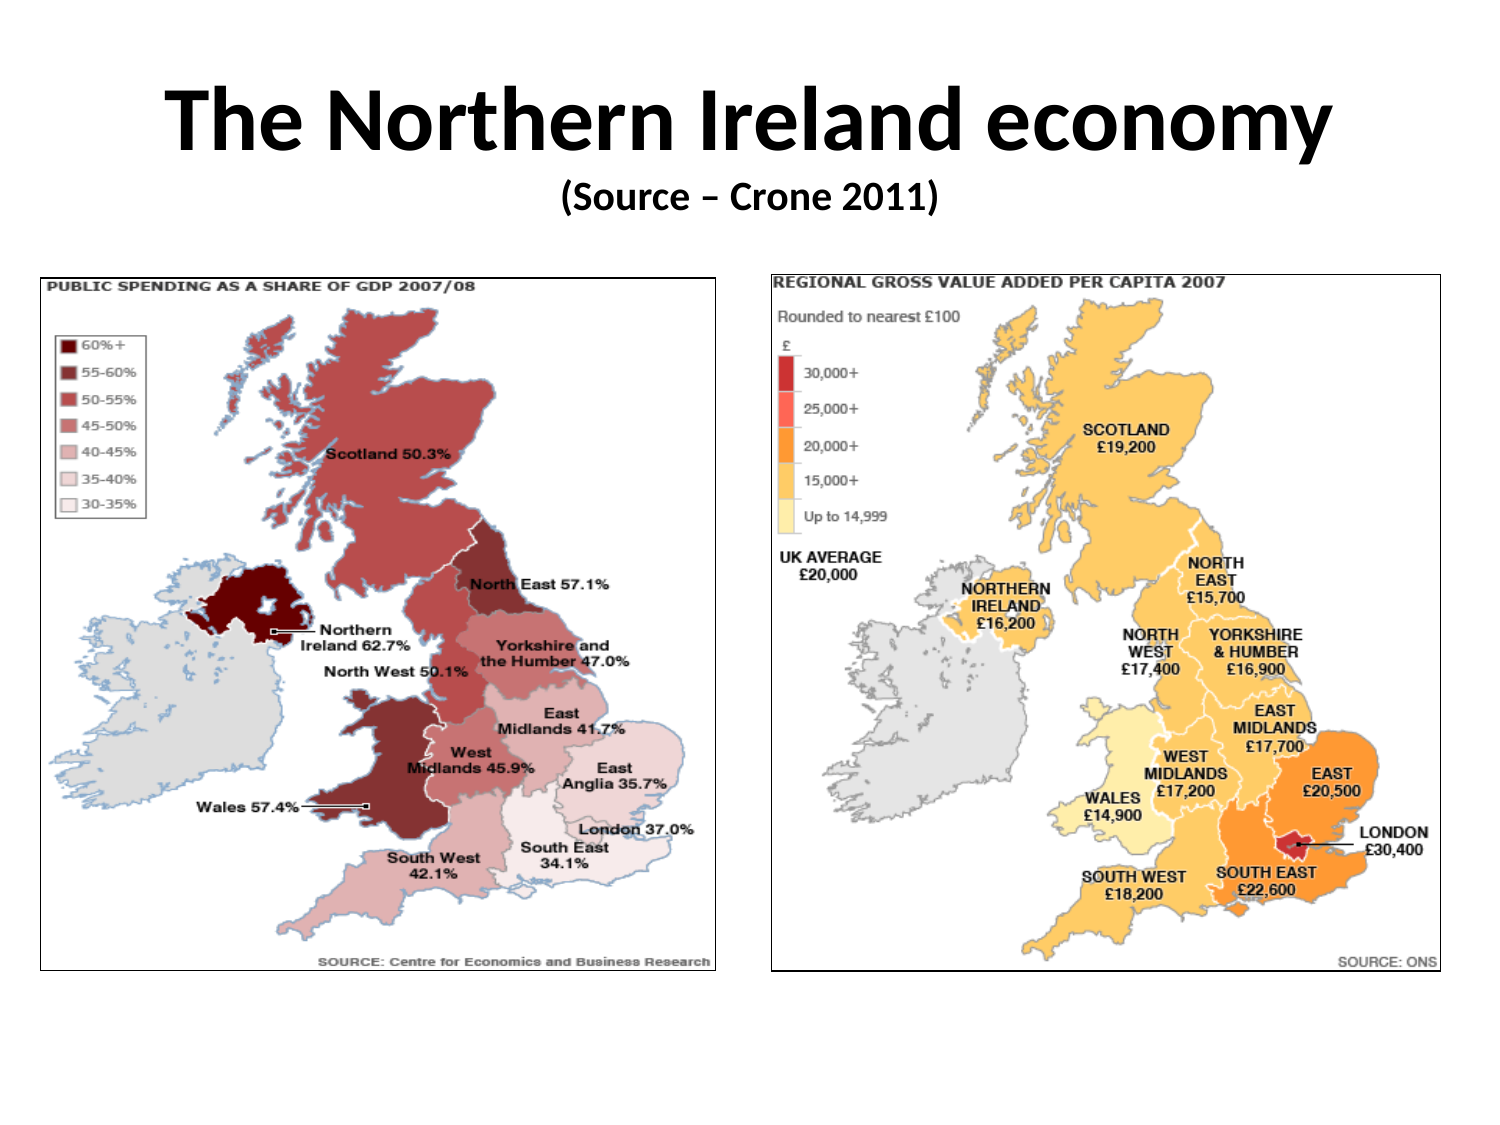

# The Northern Ireland economy (Source – Crone 2011)